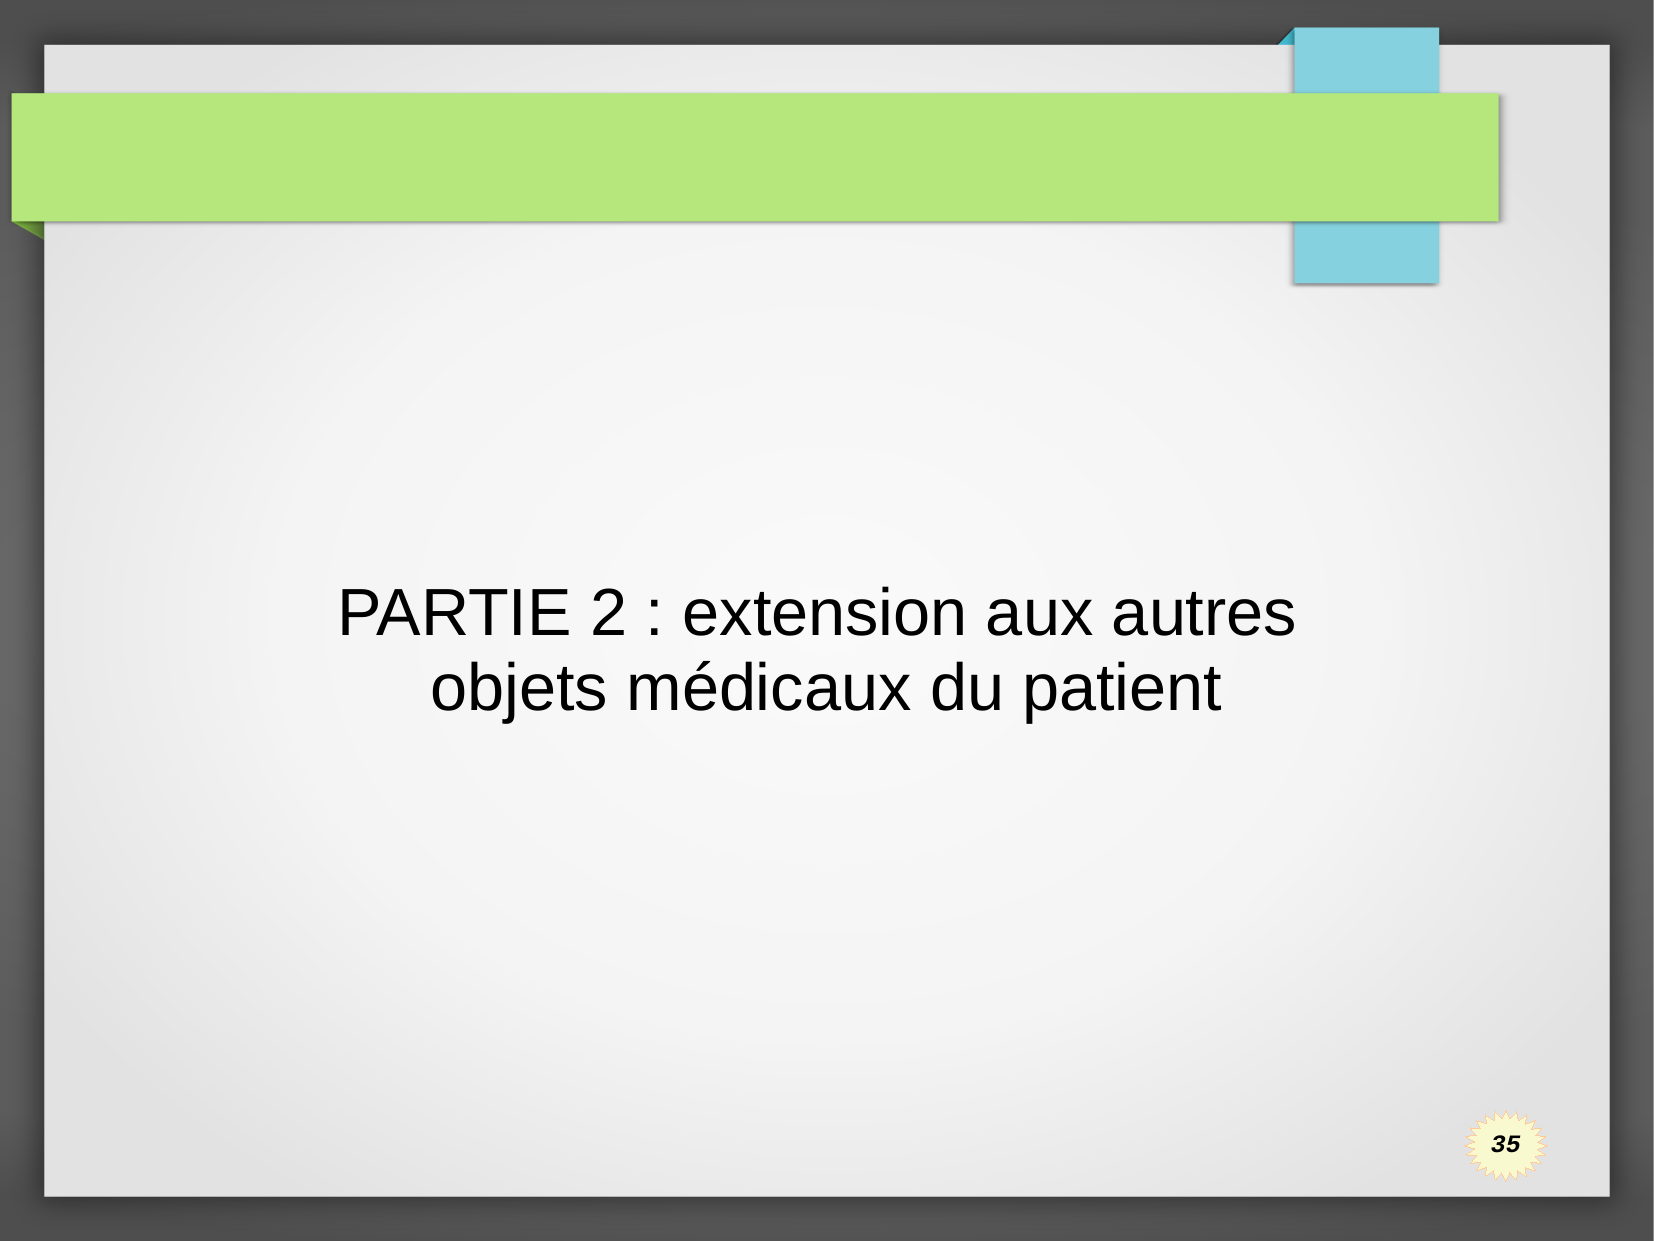

PARTIE 2 : extension aux autres
objets médicaux du patient